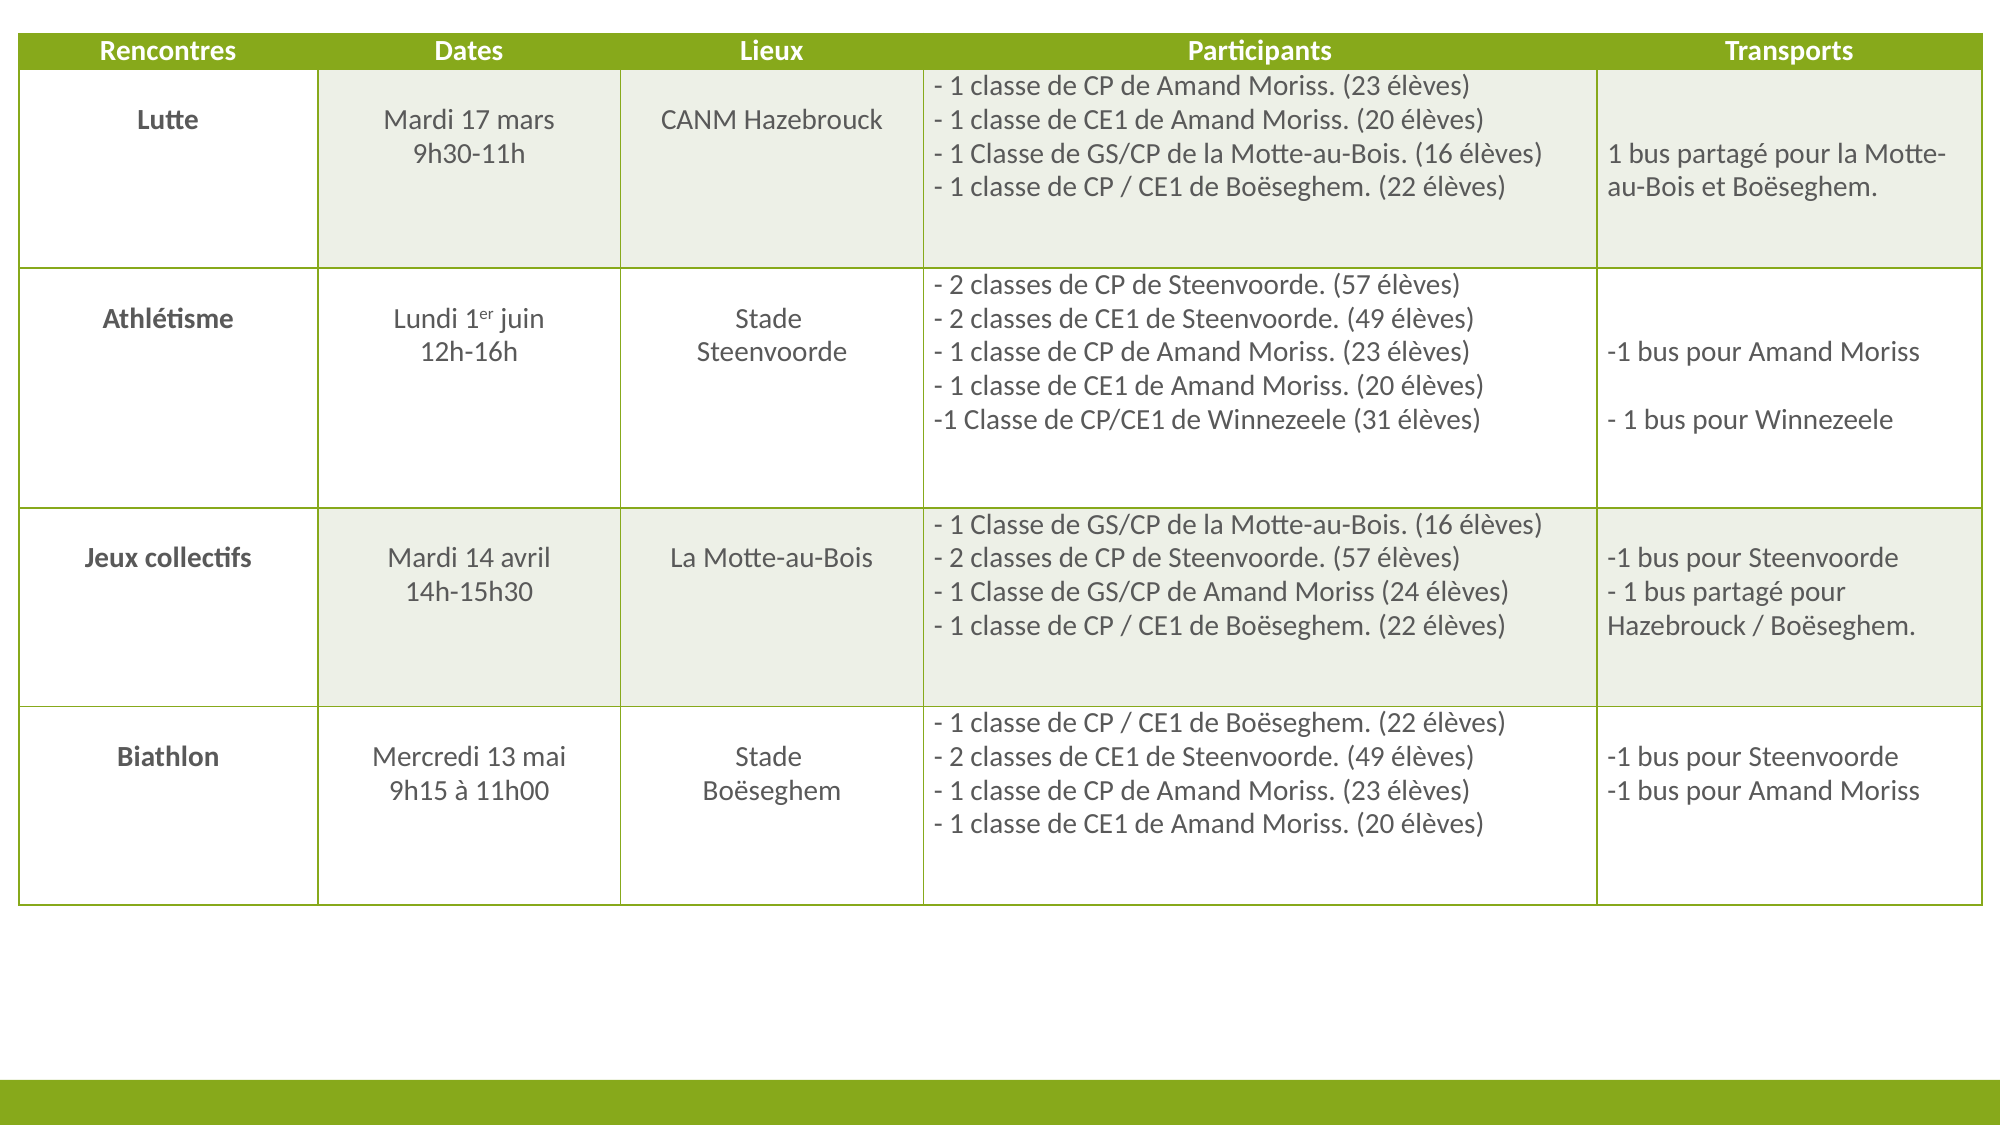

| Rencontres | Dates | Lieux | Participants | Transports |
| --- | --- | --- | --- | --- |
| Lutte | Mardi 17 mars 9h30-11h | CANM Hazebrouck | - 1 classe de CP de Amand Moriss. (23 élèves) - 1 classe de CE1 de Amand Moriss. (20 élèves) - 1 Classe de GS/CP de la Motte-au-Bois. (16 élèves) - 1 classe de CP / CE1 de Boëseghem. (22 élèves) | 1 bus partagé pour la Motte-au-Bois et Boëseghem. |
| Athlétisme | Lundi 1er juin 12h-16h | Stade Steenvoorde | - 2 classes de CP de Steenvoorde. (57 élèves) - 2 classes de CE1 de Steenvoorde. (49 élèves) - 1 classe de CP de Amand Moriss. (23 élèves) - 1 classe de CE1 de Amand Moriss. (20 élèves) -1 Classe de CP/CE1 de Winnezeele (31 élèves) | -1 bus pour Amand Moriss   - 1 bus pour Winnezeele |
| Jeux collectifs | Mardi 14 avril 14h-15h30 | La Motte-au-Bois | - 1 Classe de GS/CP de la Motte-au-Bois. (16 élèves) - 2 classes de CP de Steenvoorde. (57 élèves) - 1 Classe de GS/CP de Amand Moriss (24 élèves) - 1 classe de CP / CE1 de Boëseghem. (22 élèves) | -1 bus pour Steenvoorde - 1 bus partagé pour Hazebrouck / Boëseghem. |
| Biathlon | Mercredi 13 mai 9h15 à 11h00 | Stade Boëseghem | - 1 classe de CP / CE1 de Boëseghem. (22 élèves) - 2 classes de CE1 de Steenvoorde. (49 élèves) - 1 classe de CP de Amand Moriss. (23 élèves) - 1 classe de CE1 de Amand Moriss. (20 élèves) | -1 bus pour Steenvoorde -1 bus pour Amand Moriss |